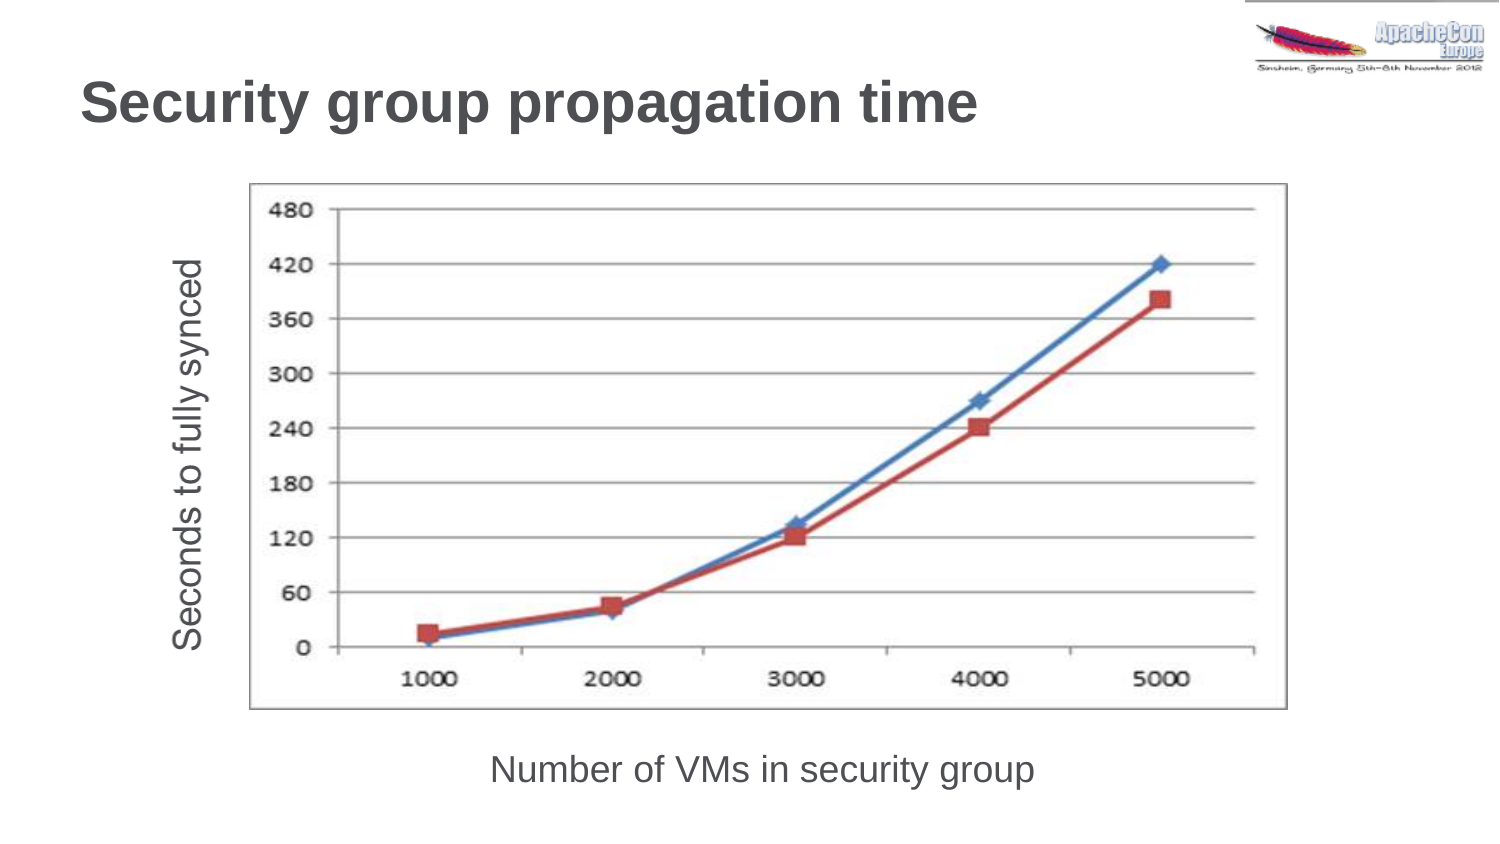

# Security group propagation time
Number of VMs in security group